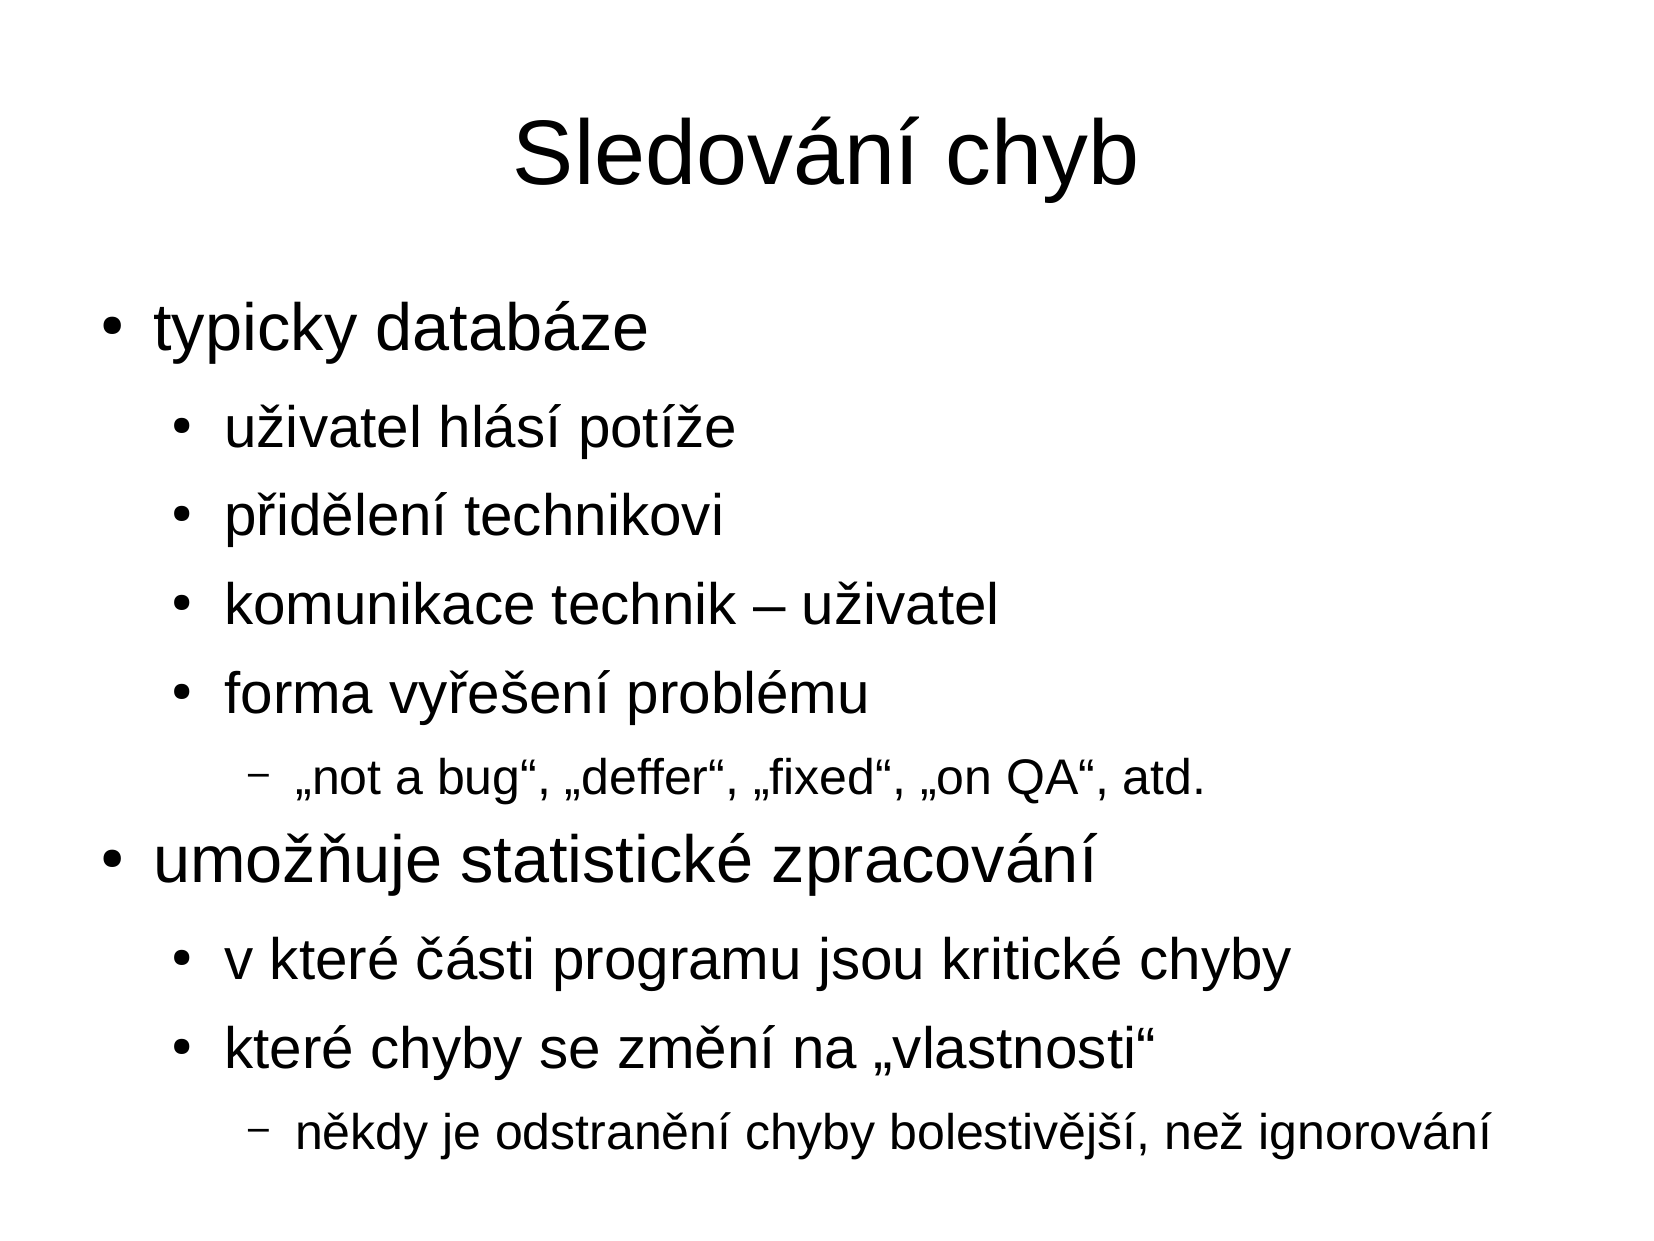

# Sledování chyb
typicky databáze
uživatel hlásí potíže
přidělení technikovi
komunikace technik – uživatel
forma vyřešení problému
„not a bug“, „deffer“, „fixed“, „on QA“, atd.
umožňuje statistické zpracování
v které části programu jsou kritické chyby
které chyby se změní na „vlastnosti“
někdy je odstranění chyby bolestivější, než ignorování